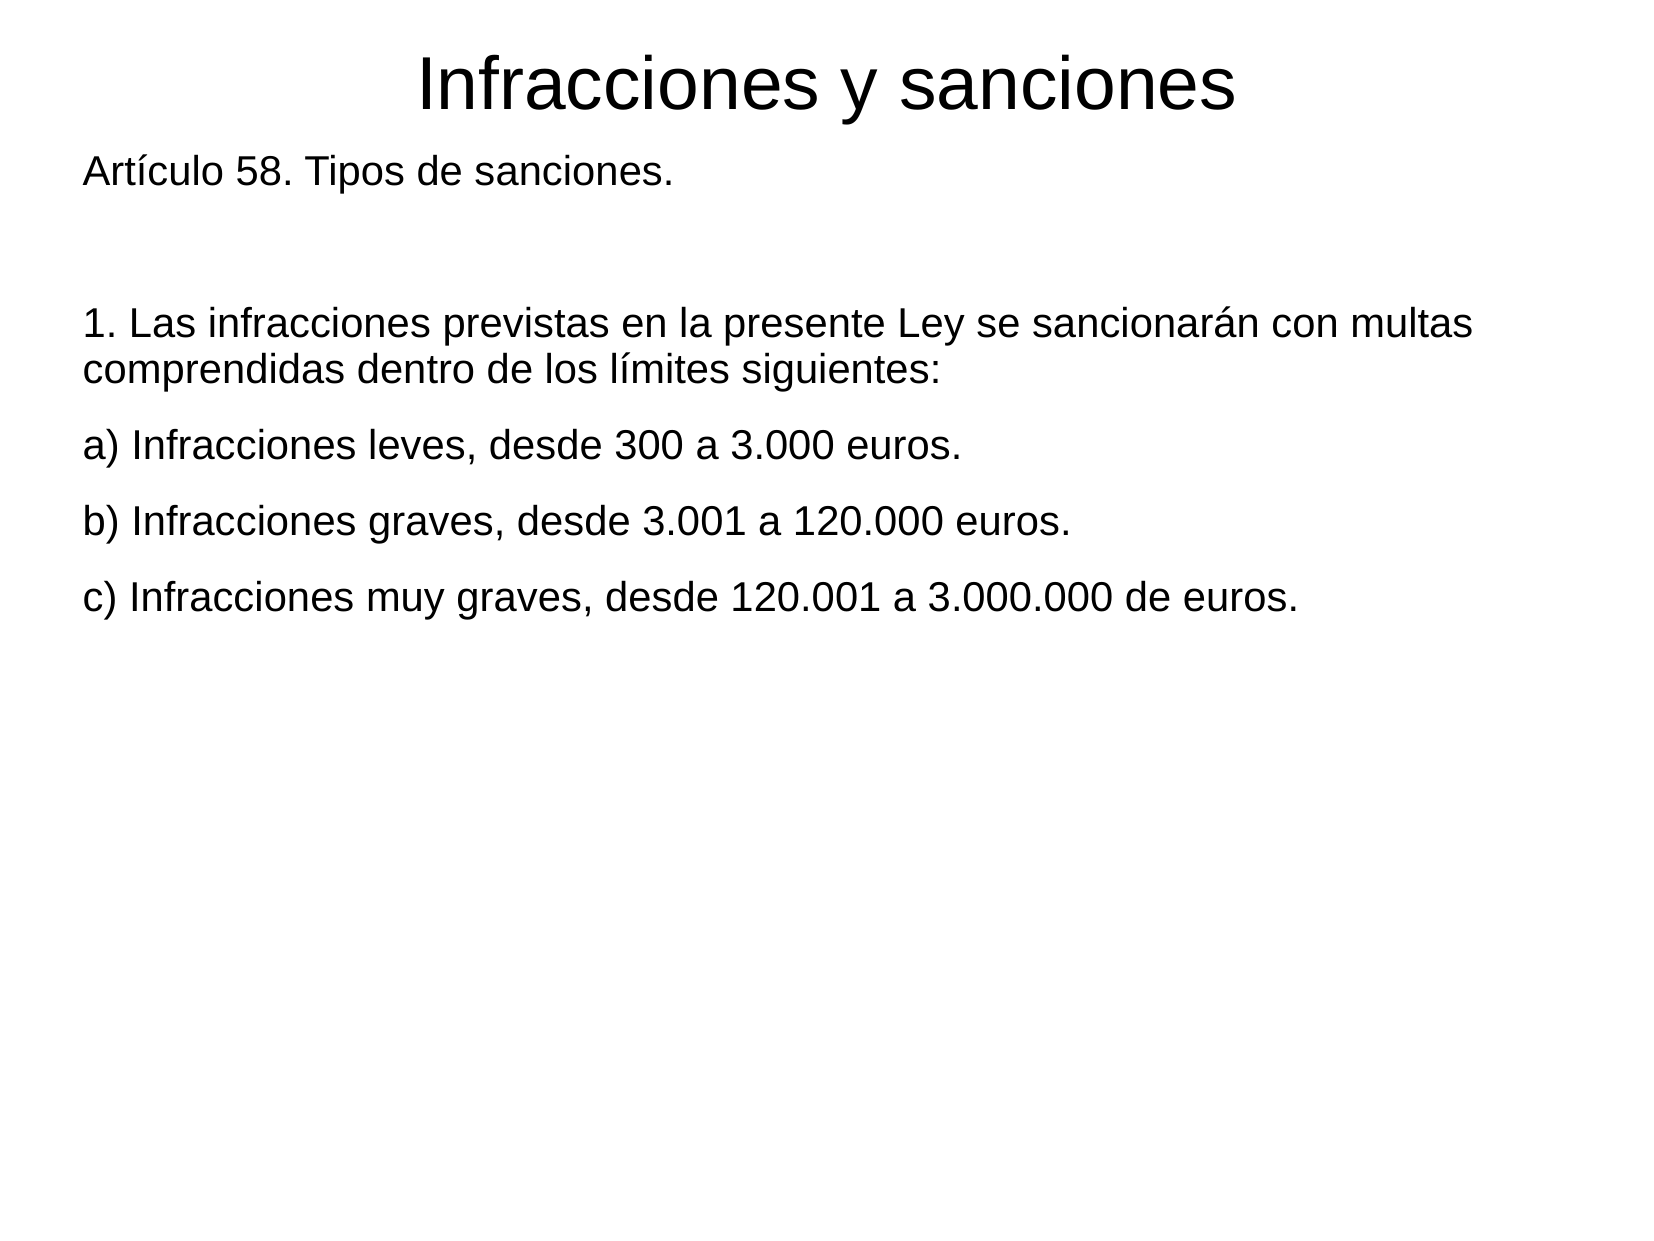

# Infracciones y sanciones
Artículo 58. Tipos de sanciones.
1. Las infracciones previstas en la presente Ley se sancionarán con multas comprendidas dentro de los límites siguientes:
a) Infracciones leves, desde 300 a 3.000 euros.
b) Infracciones graves, desde 3.001 a 120.000 euros.
c) Infracciones muy graves, desde 120.001 a 3.000.000 de euros.